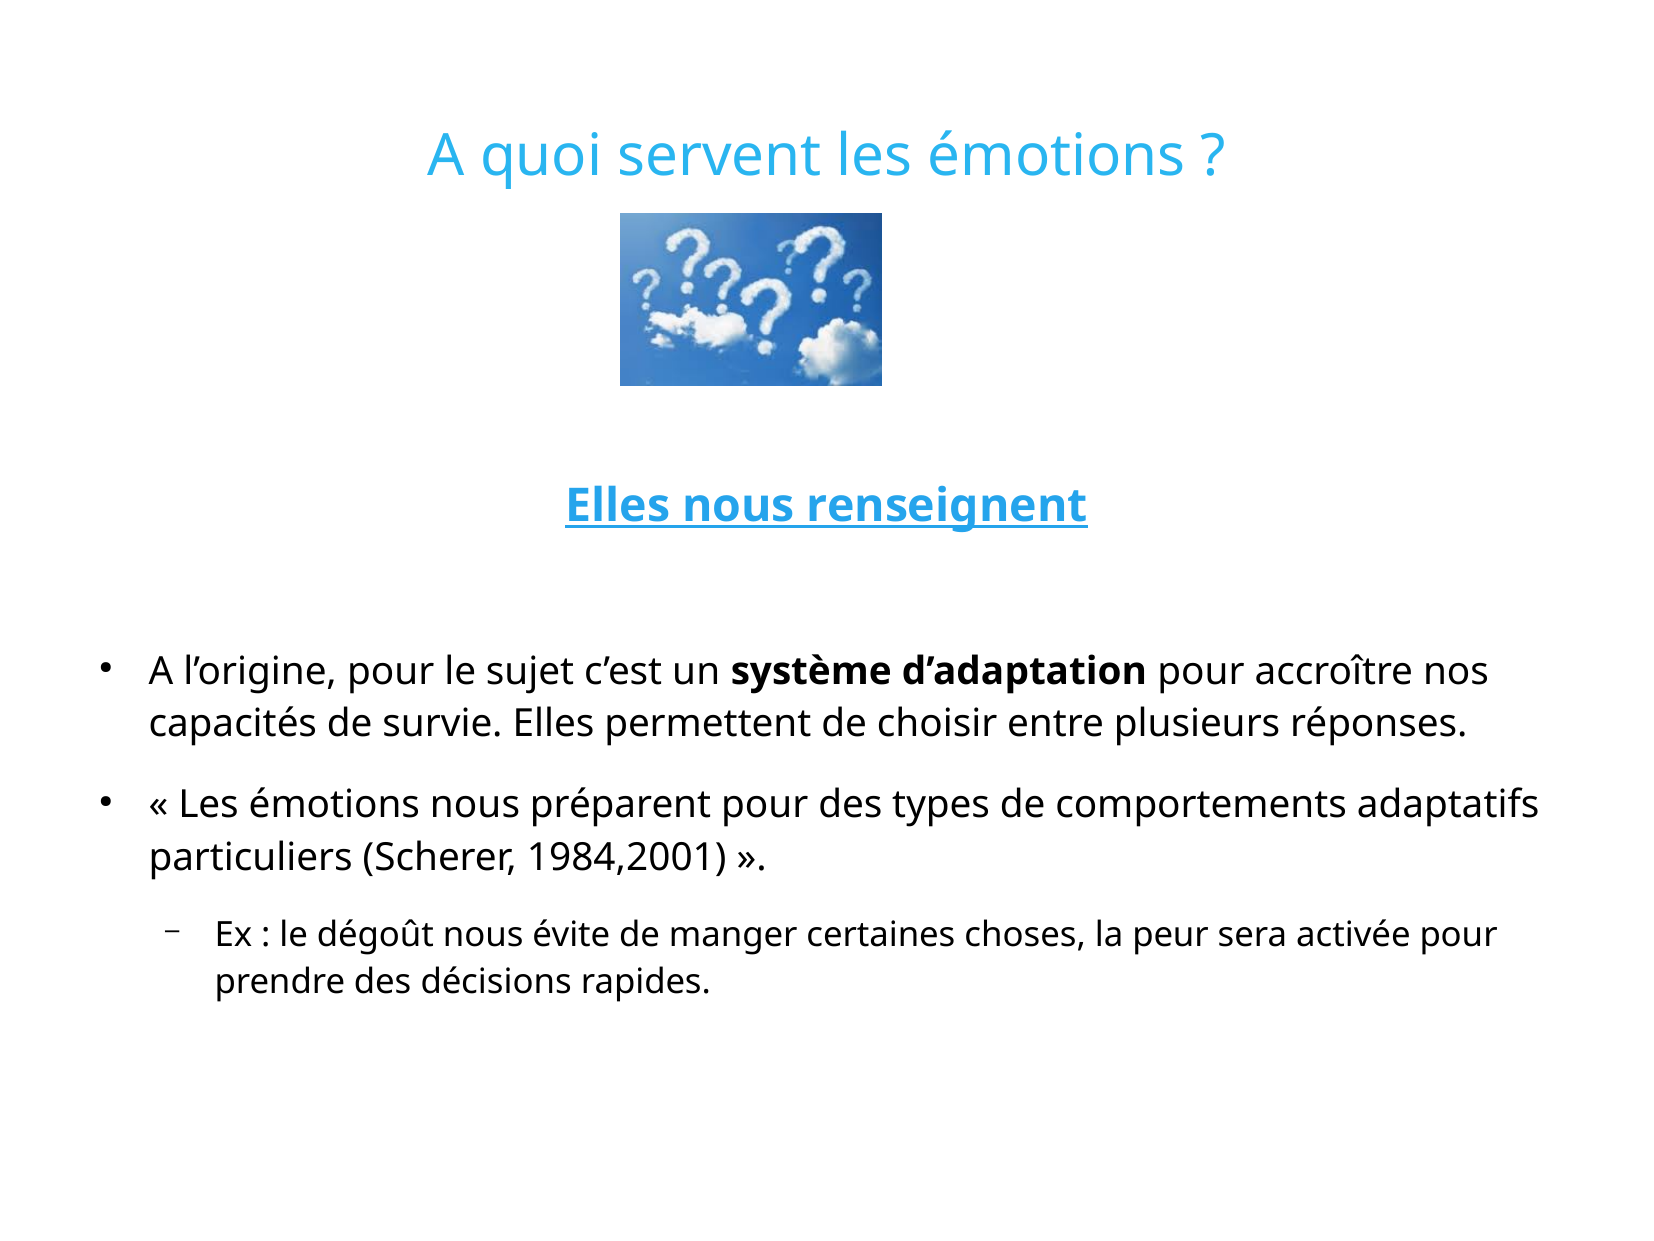

# A quoi servent les émotions ?
Elles nous renseignent
A l’origine, pour le sujet c’est un système d’adaptation pour accroître nos capacités de survie. Elles permettent de choisir entre plusieurs réponses.
« Les émotions nous préparent pour des types de comportements adaptatifs particuliers (Scherer, 1984,2001) ».
Ex : le dégoût nous évite de manger certaines choses, la peur sera activée pour prendre des décisions rapides.